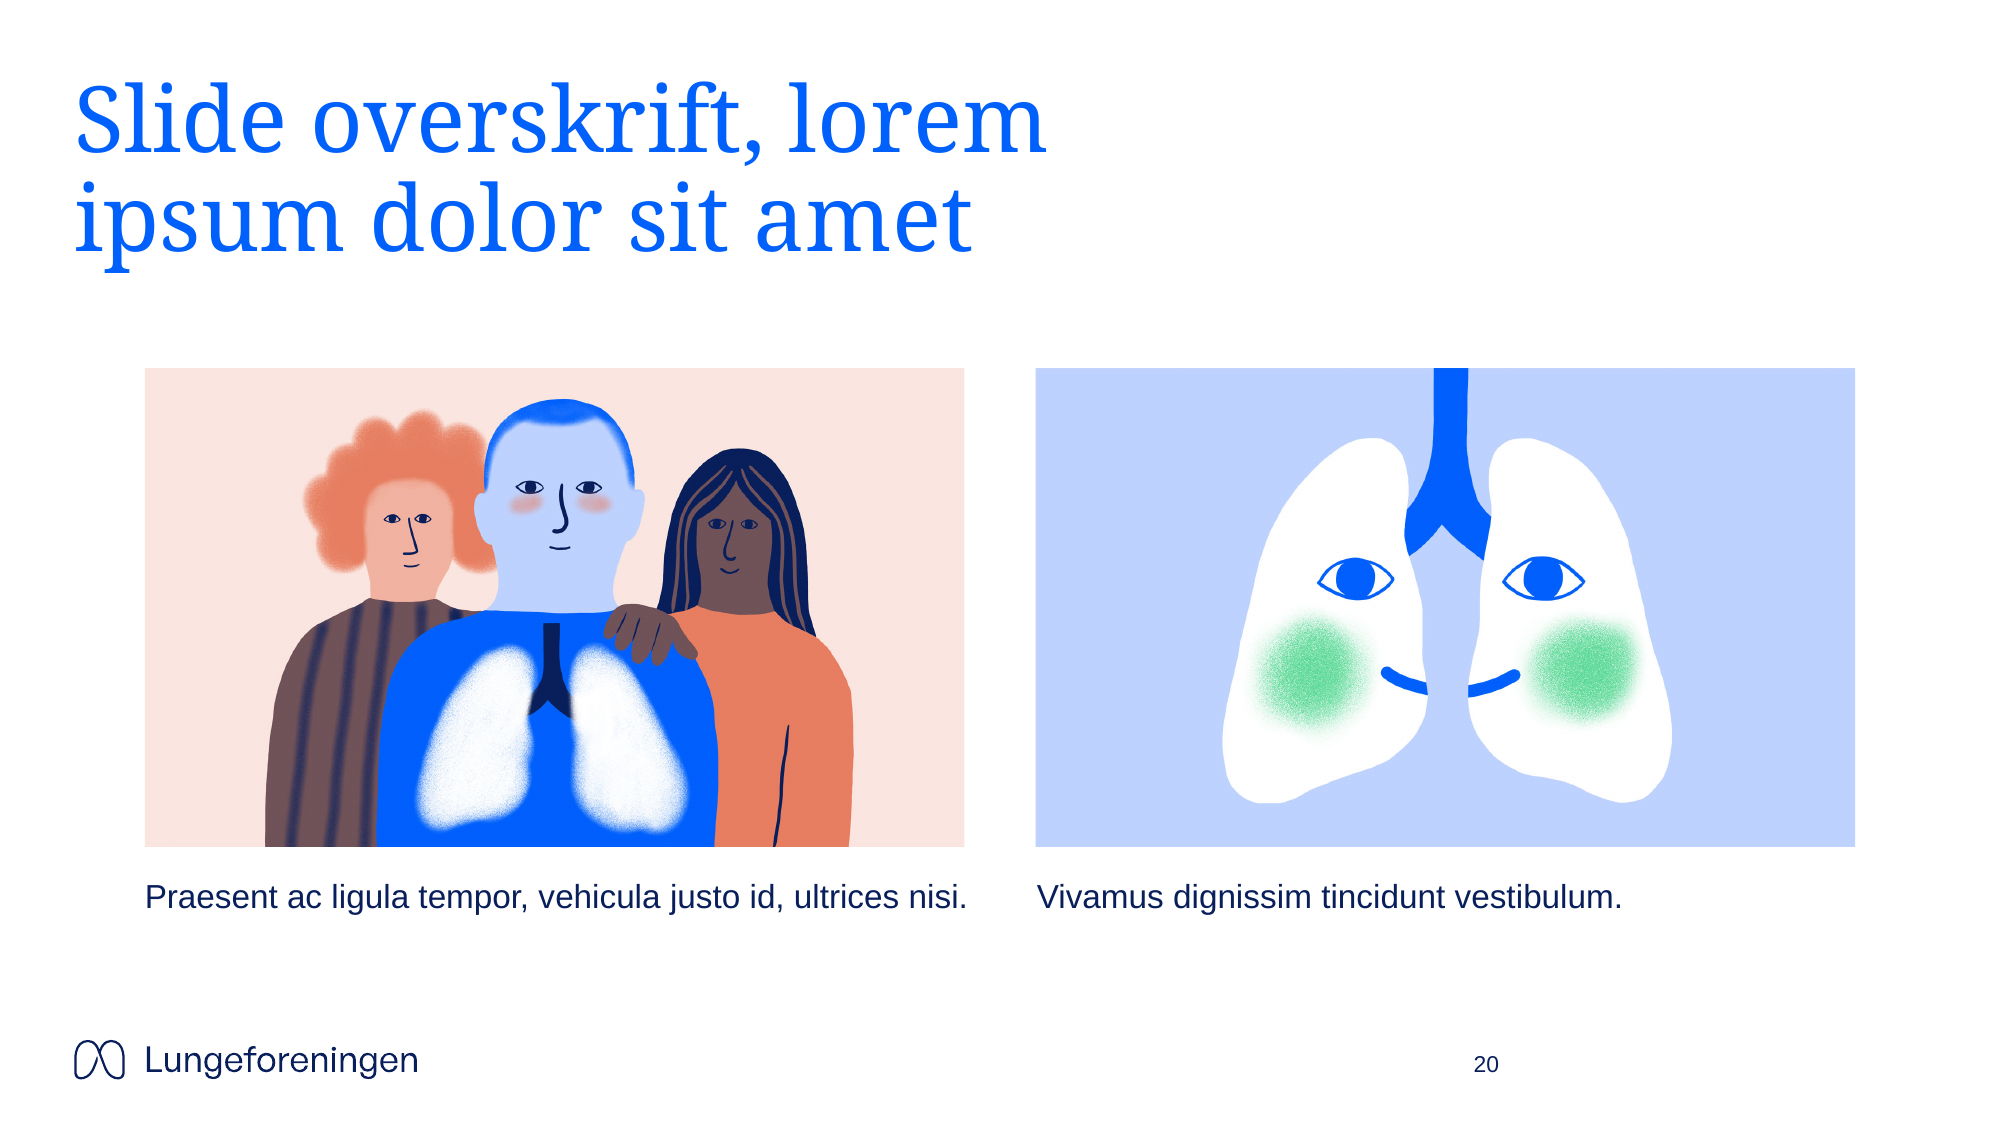

# Slide overskrift, lorem ipsum dolor sit amet
Praesent ac ligula tempor, vehicula justo id, ultrices nisi.
Vivamus dignissim tincidunt vestibulum.